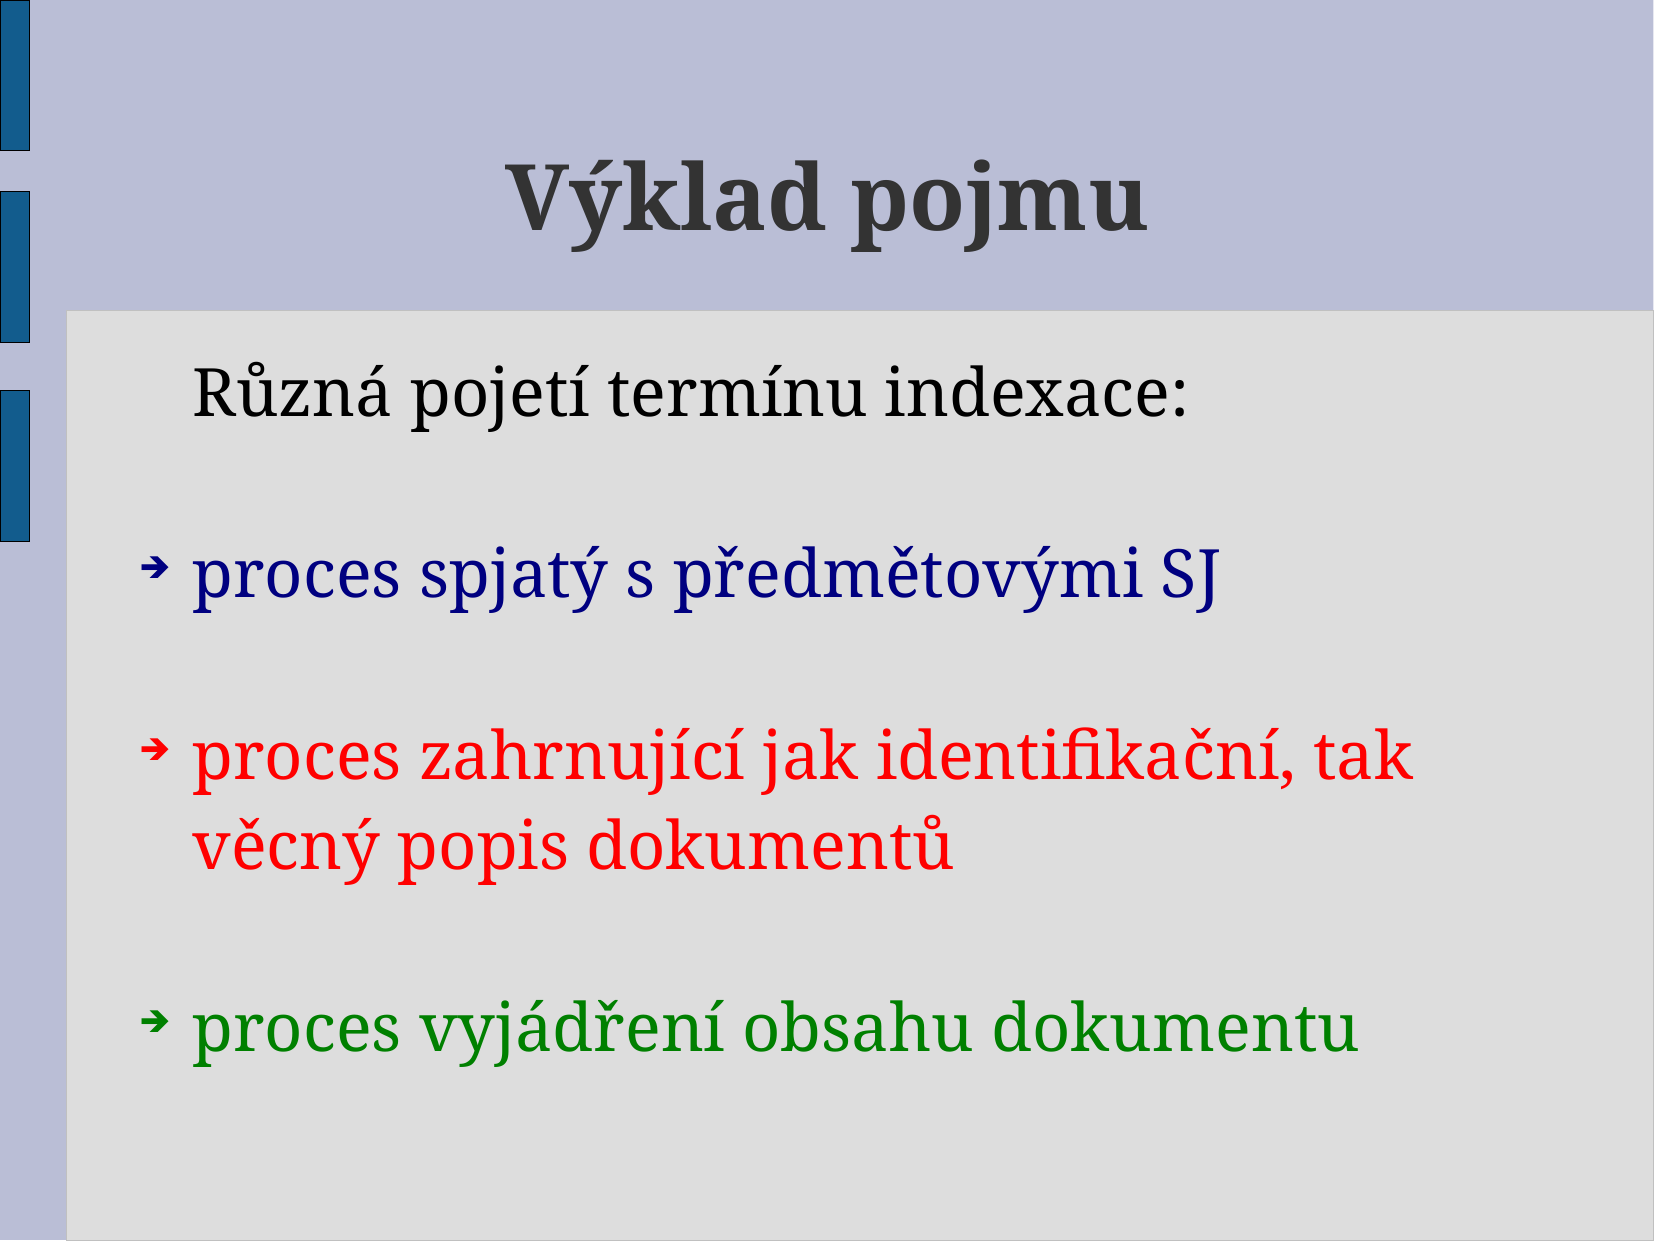

# Výklad pojmu
Různá pojetí termínu indexace:
proces spjatý s předmětovými SJ
proces zahrnující jak identifikační, tak věcný popis dokumentů
proces vyjádření obsahu dokumentu